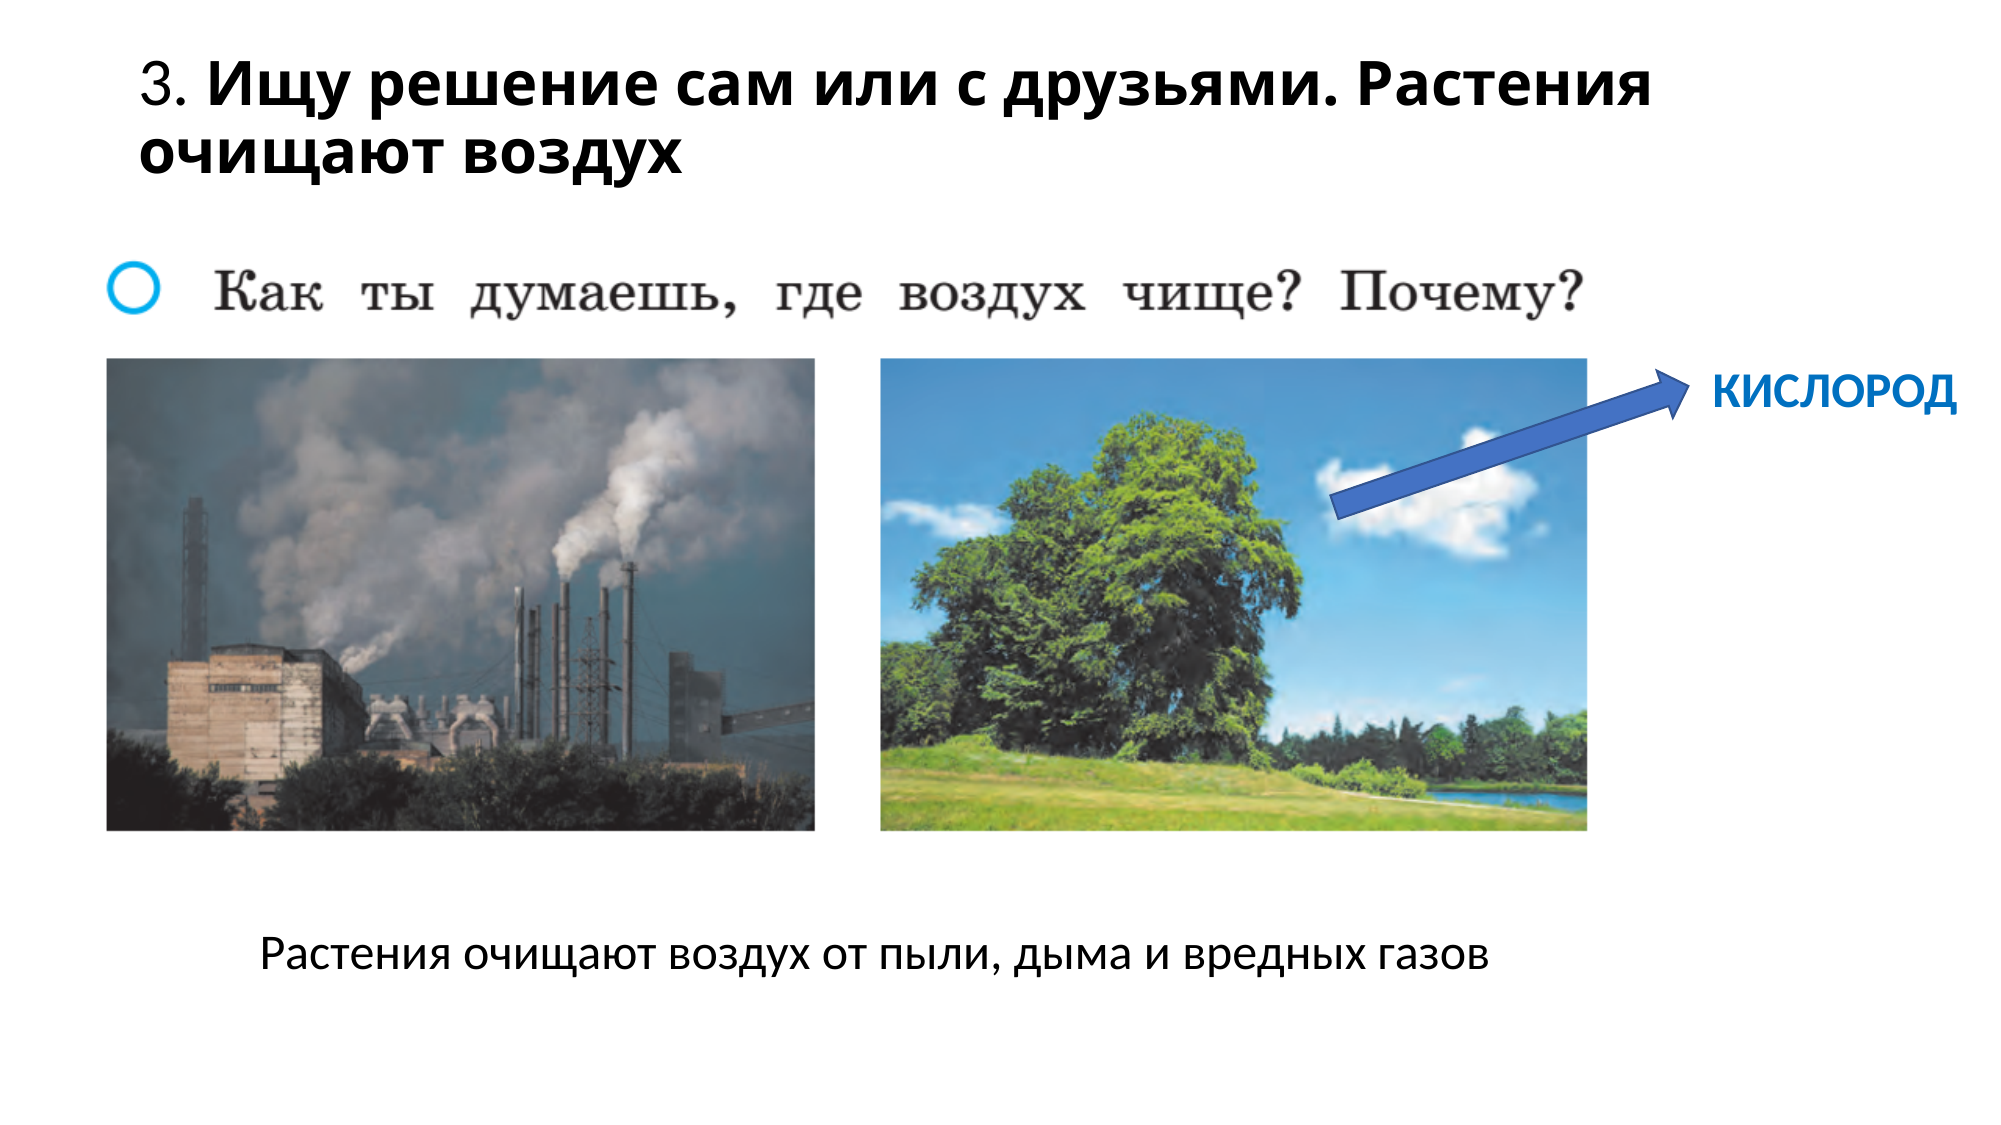

# 3. Ищу решение сам или с друзьями. Растения очищают воздух
КИСЛОРОД
Растения очищают воздух от пыли, дыма и вредных газов